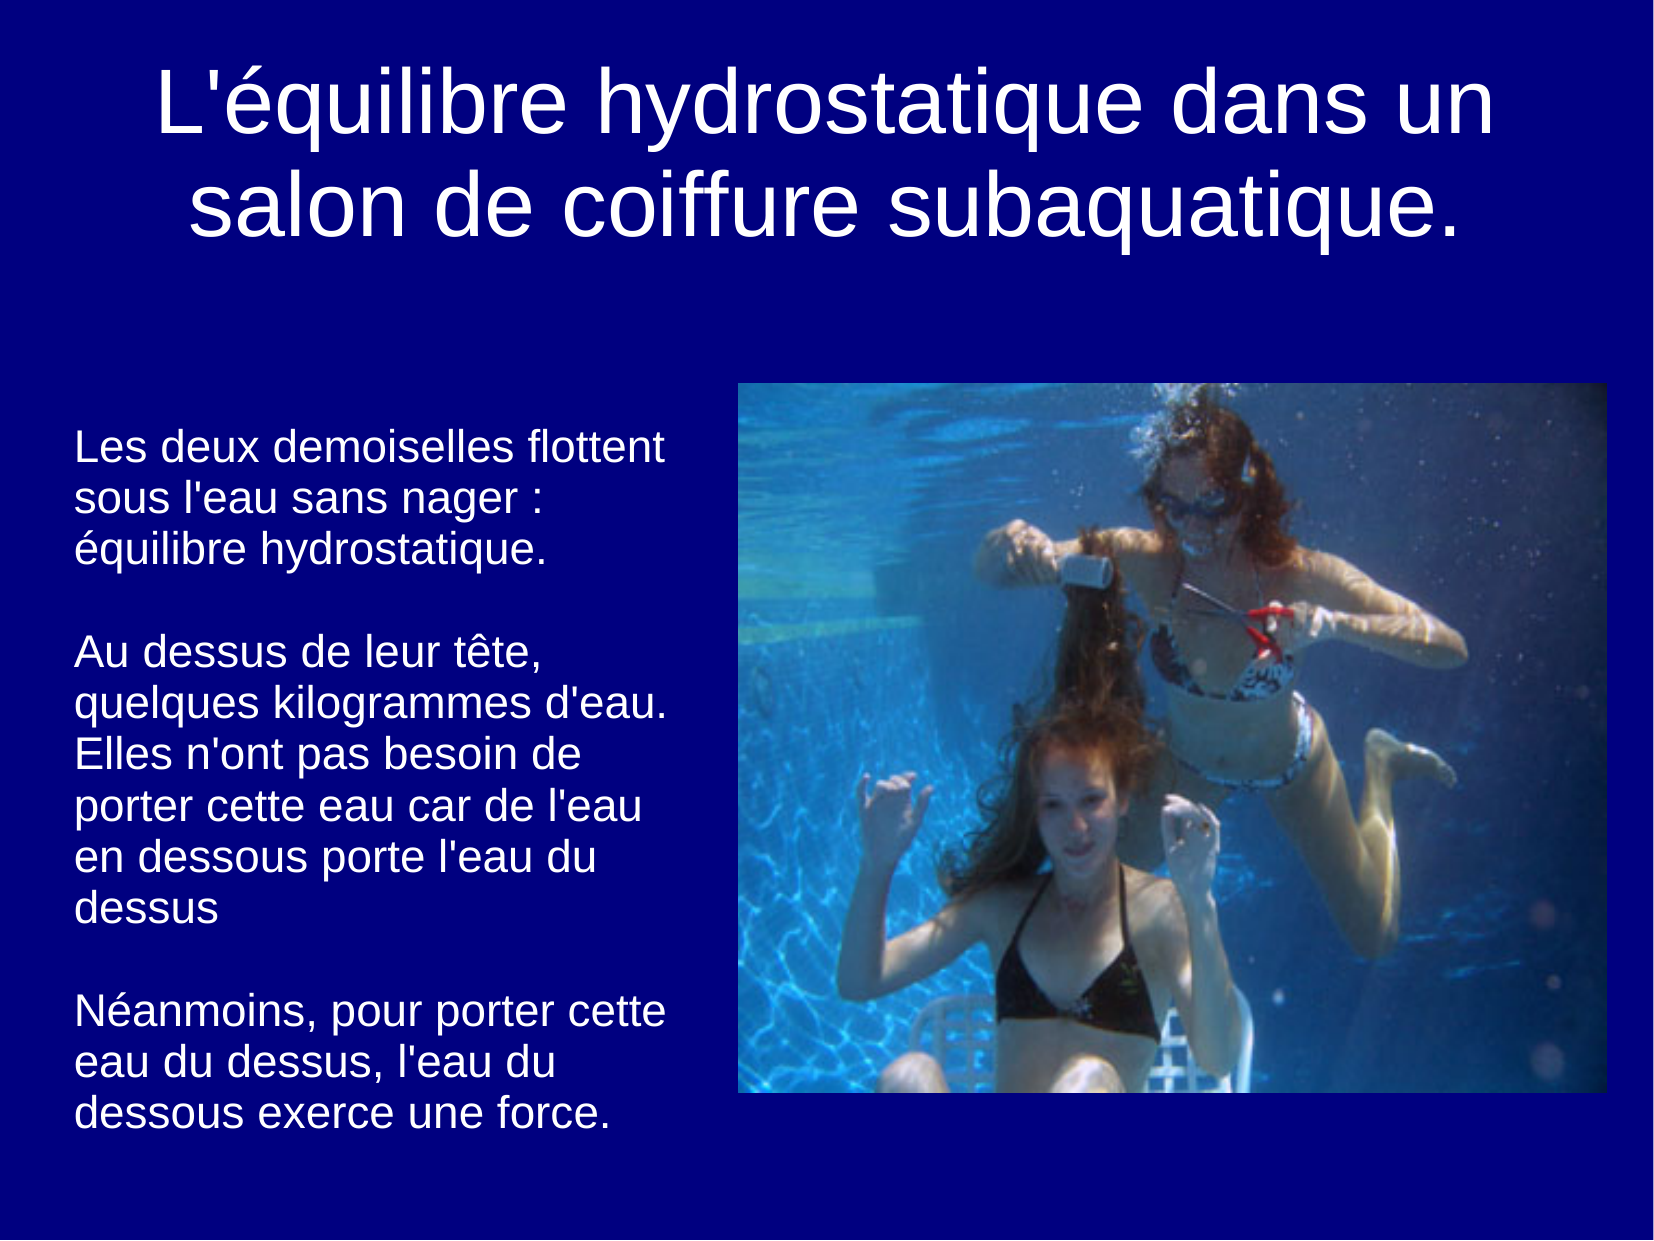

# L'équilibre hydrostatique dans un salon de coiffure subaquatique.
Les deux demoiselles flottent sous l'eau sans nager : équilibre hydrostatique.
Au dessus de leur tête, quelques kilogrammes d'eau.
Elles n'ont pas besoin de porter cette eau car de l'eau en dessous porte l'eau du dessus
Néanmoins, pour porter cette eau du dessus, l'eau du dessous exerce une force.